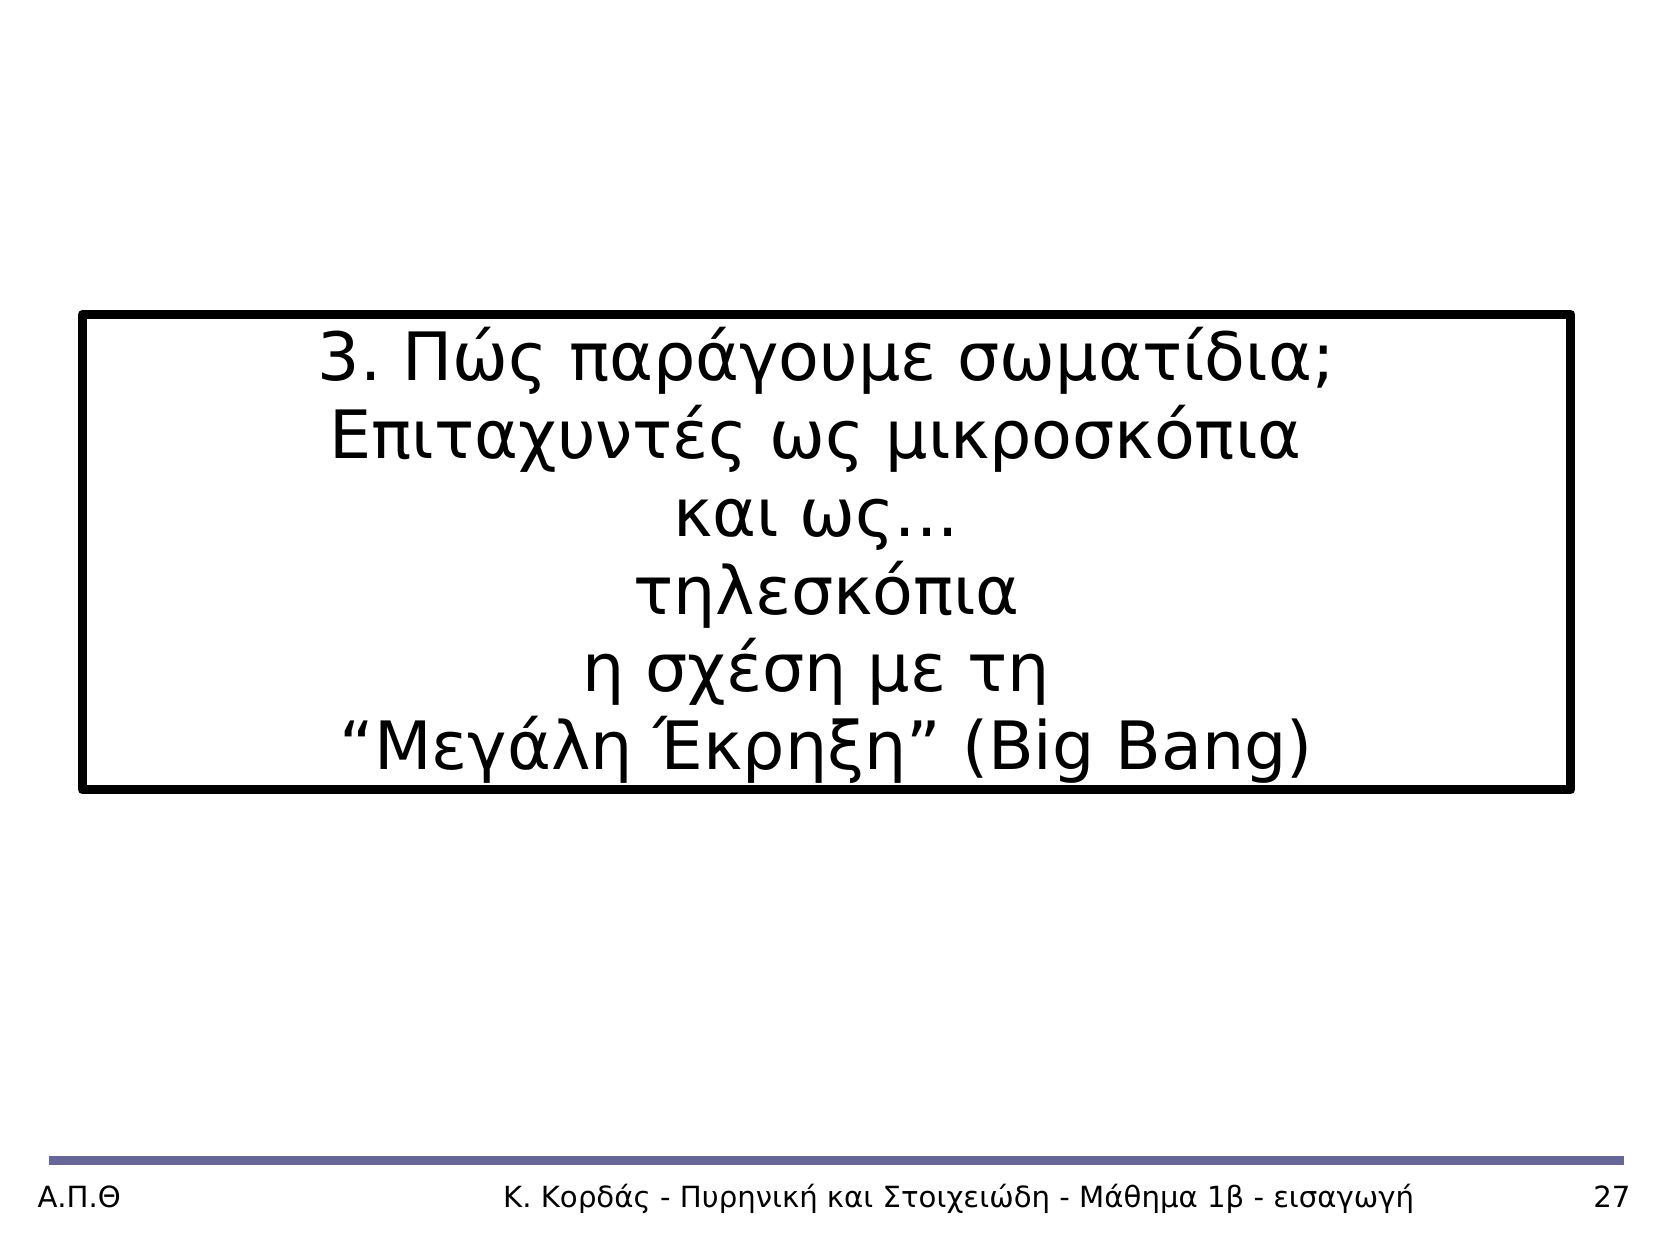

# 3. Πώς παράγουμε σωματίδια;
Επιταχυντές ως μικροσκόπια
και ως...
τηλεσκόπια
η σχέση με τη
“Μεγάλη Έκρηξη” (Big Bang)
Α.Π.Θ
Κ. Κορδάς - Πυρηνική και Στοιχειώδη - Μάθημα 1β - εισαγωγή
27